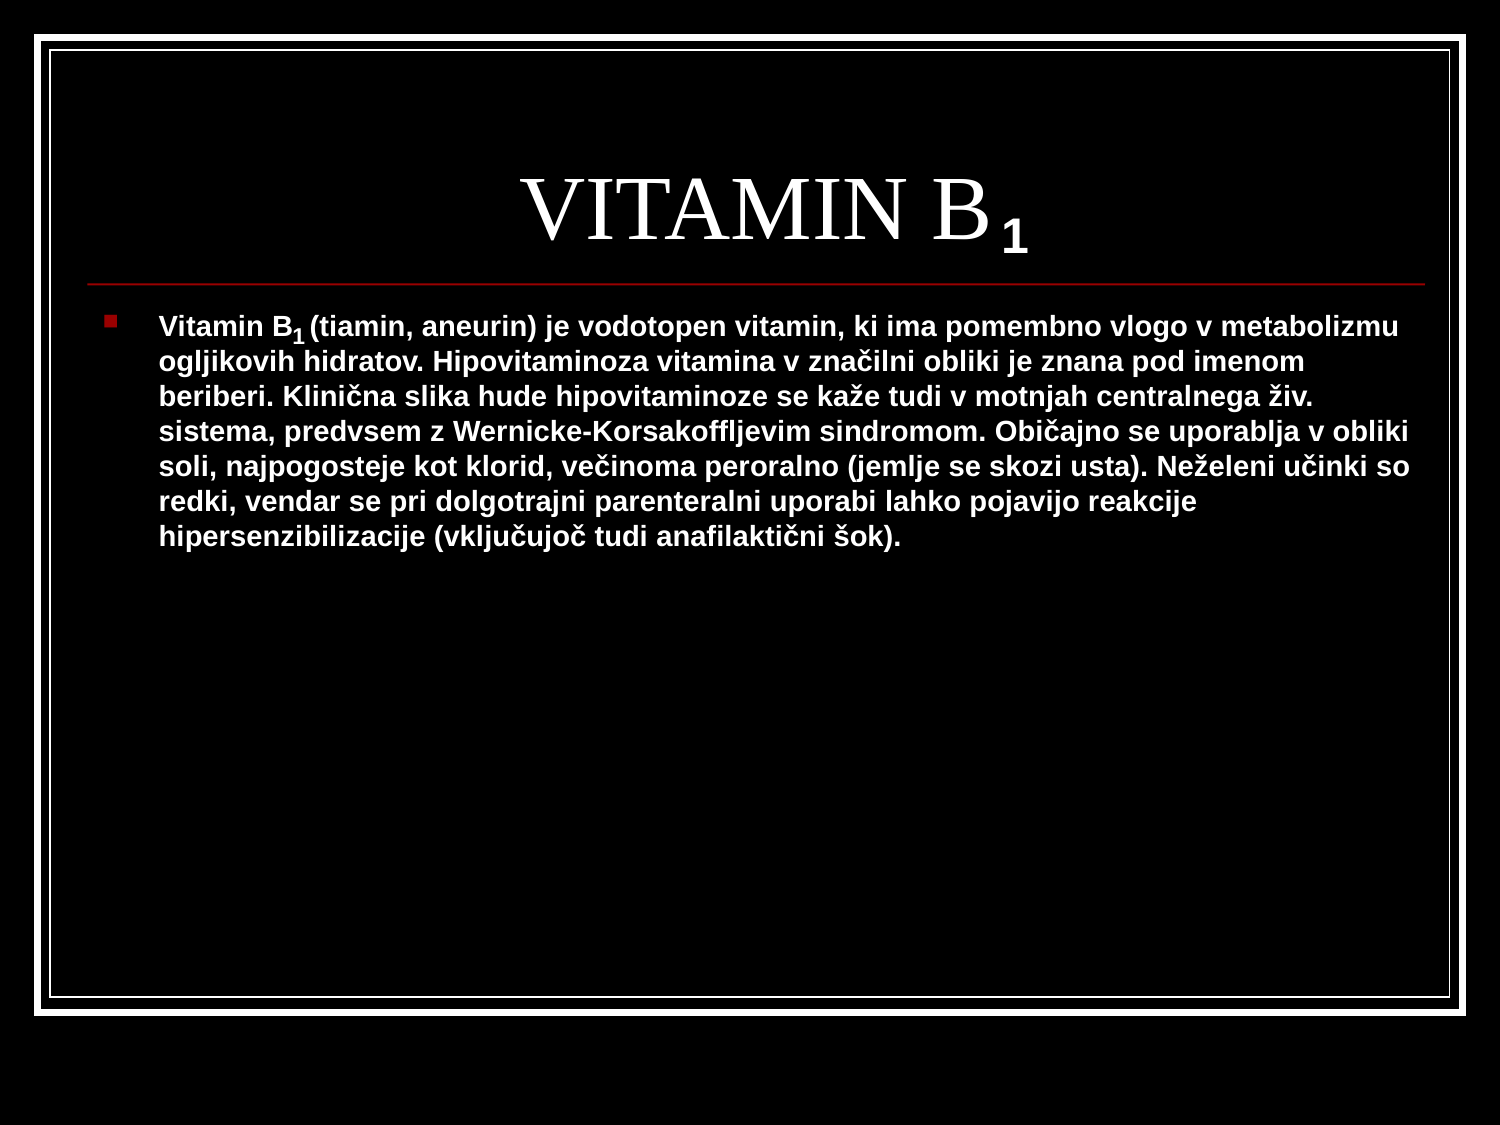

# VITAMIN B
1
Vitamin B (tiamin, aneurin) je vodotopen vitamin, ki ima pomembno vlogo v metabolizmu ogljikovih hidratov. Hipovitaminoza vitamina v značilni obliki je znana pod imenom beriberi. Klinična slika hude hipovitaminoze se kaže tudi v motnjah centralnega živ. sistema, predvsem z Wernicke-Korsakoffljevim sindromom. Običajno se uporablja v obliki soli, najpogosteje kot klorid, večinoma peroralno (jemlje se skozi usta). Neželeni učinki so redki, vendar se pri dolgotrajni parenteralni uporabi lahko pojavijo reakcije hipersenzibilizacije (vključujoč tudi anafilaktični šok).
1